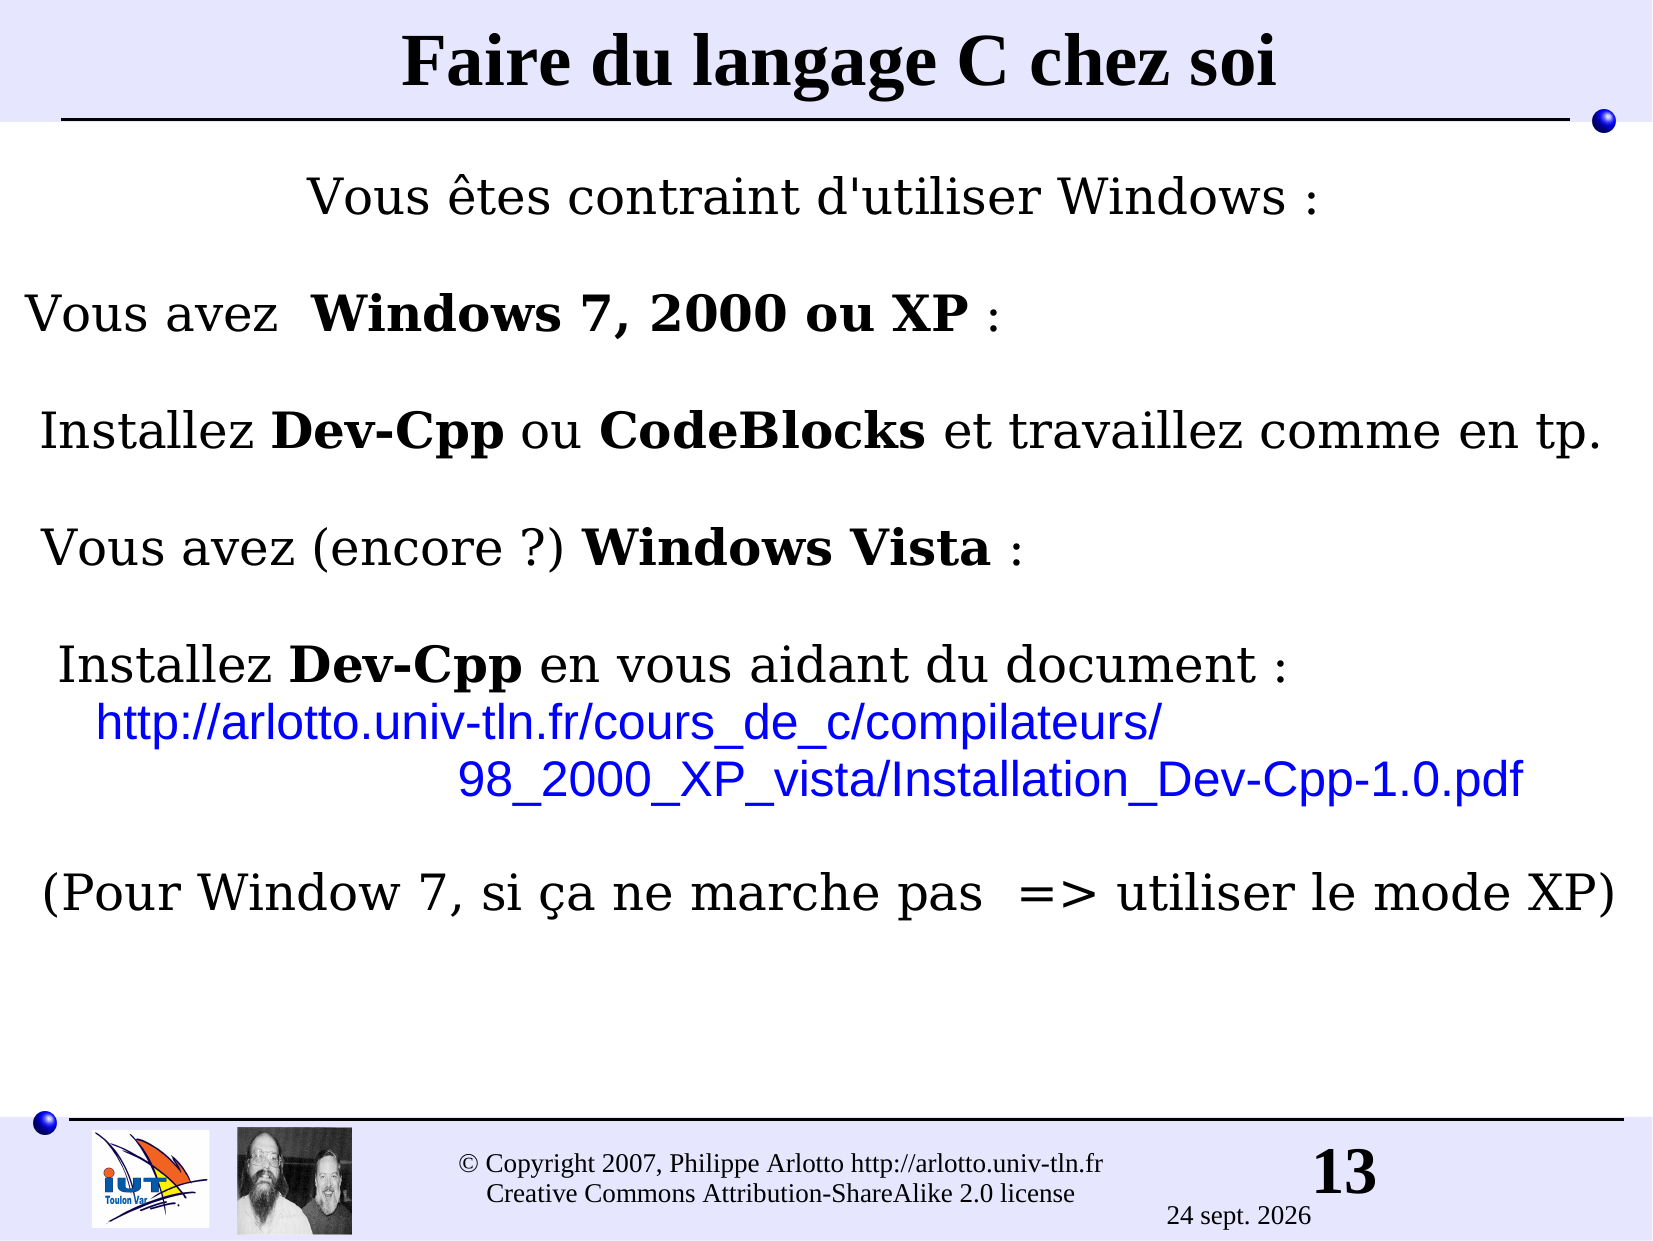

# Faire du langage C chez soi
Vous êtes contraint d'utiliser Windows :
Vous avez Windows 7, 2000 ou XP :
Installez Dev-Cpp ou CodeBlocks et travaillez comme en tp.
 Vous avez (encore ?) Windows Vista :
 Installez Dev-Cpp en vous aidant du document :
 http://arlotto.univ-tln.fr/cours_de_c/compilateurs/
 98_2000_XP_vista/Installation_Dev-Cpp-1.0.pdf
 (Pour Window 7, si ça ne marche pas => utiliser le mode XP)